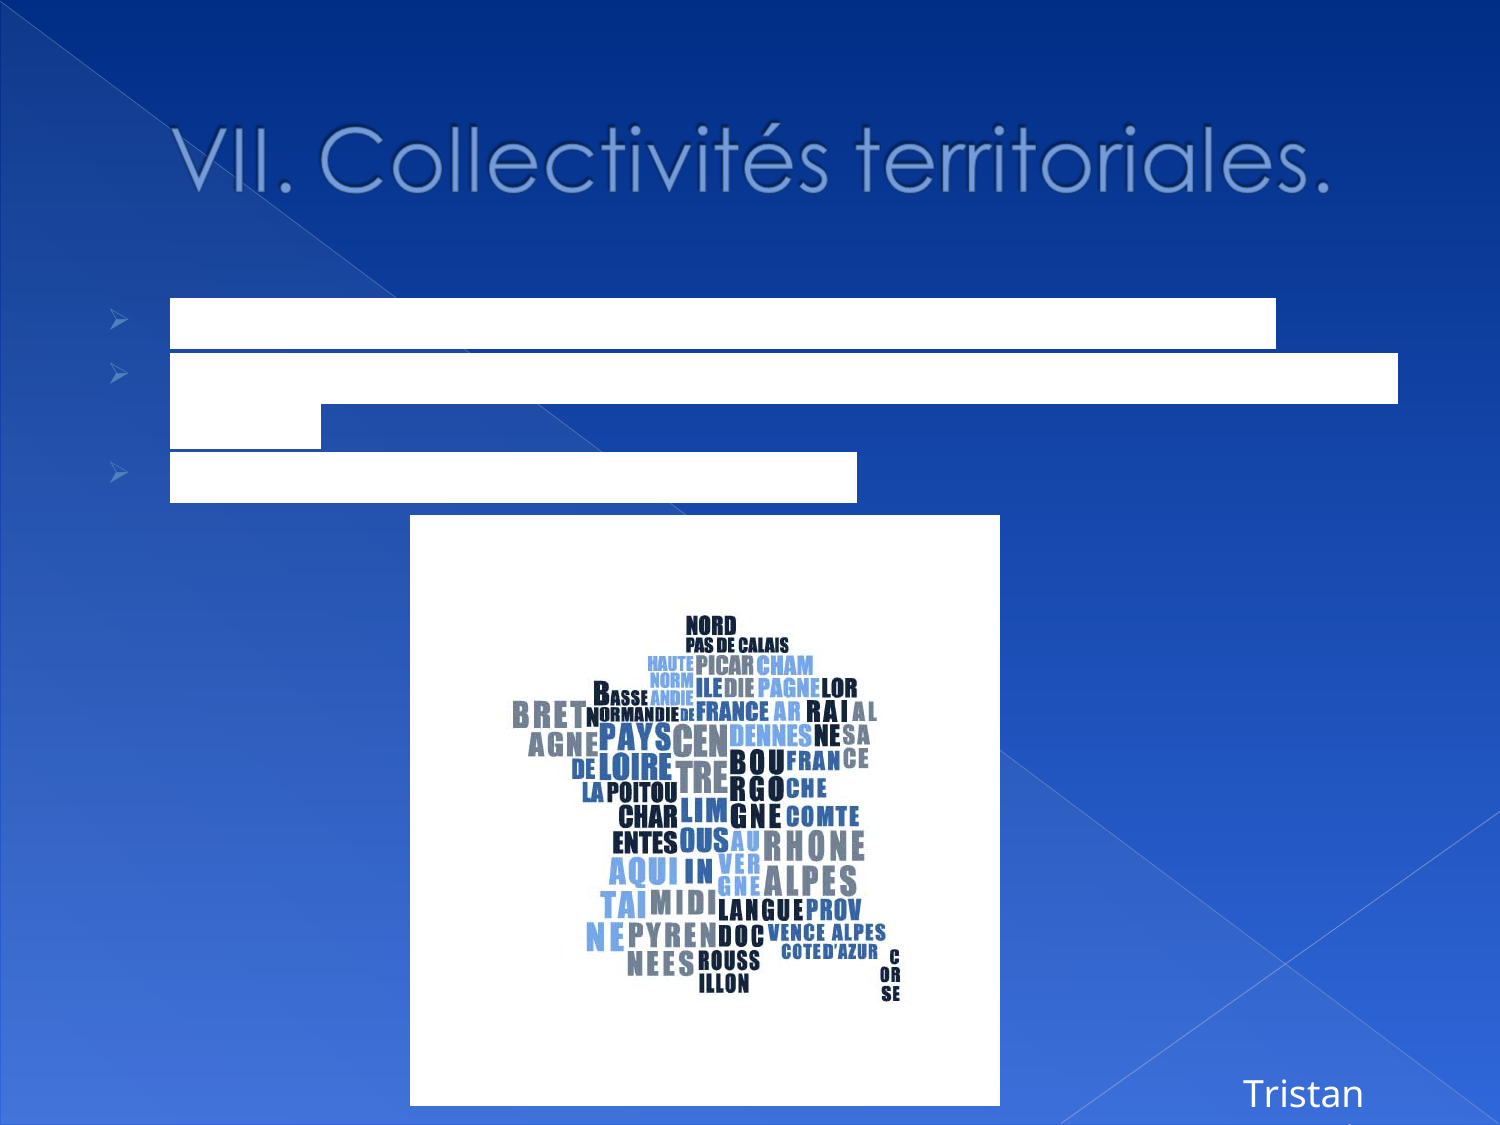

# Collectivité territoriale: c’est une circonscription administrative.
Partie du territoire d’un état, qui dispose d’une certaine autonomie de gestion.
Elle a été créée par la décentralisation.
Tristan Romain